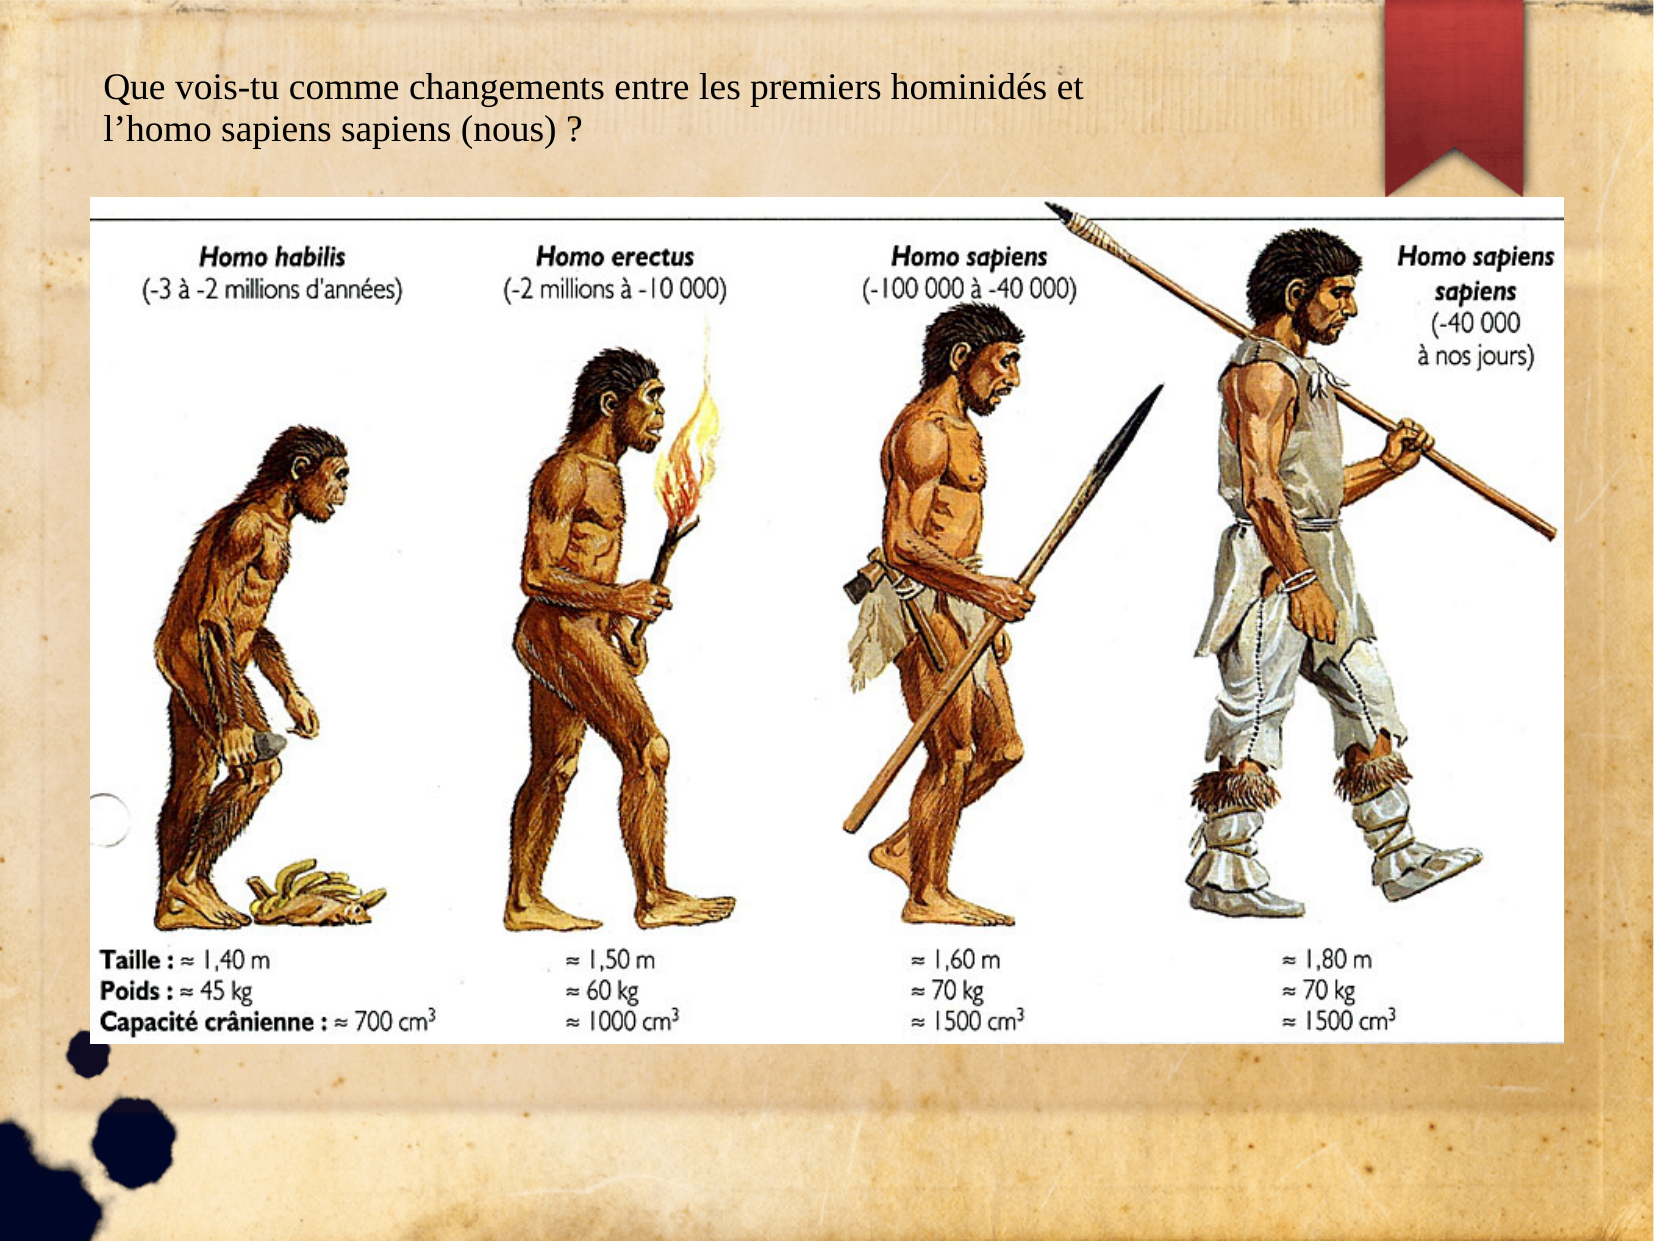

Que vois-tu comme changements entre les premiers hominidés et l’homo sapiens sapiens (nous) ?